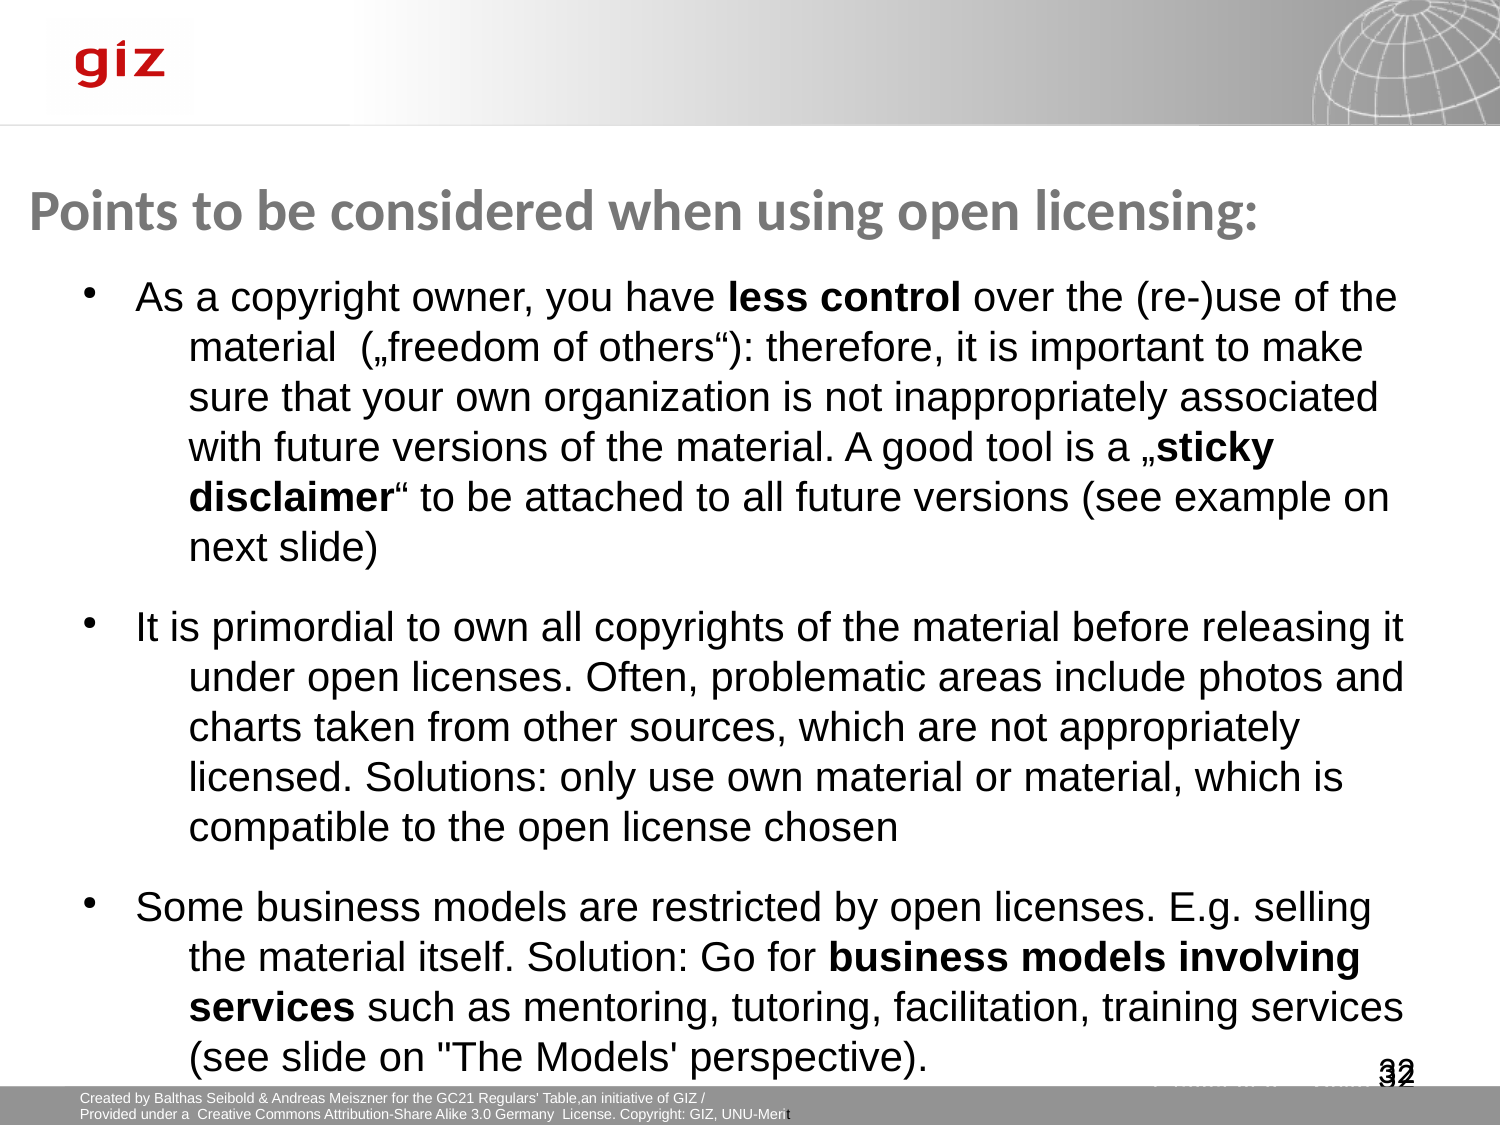

# Points to be considered when using open licensing:
As a copyright owner, you have less control over the (re-)use of the material („freedom of others“): therefore, it is important to make sure that your own organization is not inappropriately associated with future versions of the material. A good tool is a „sticky disclaimer“ to be attached to all future versions (see example on next slide)
It is primordial to own all copyrights of the material before releasing it under open licenses. Often, problematic areas include photos and charts taken from other sources, which are not appropriately licensed. Solutions: only use own material or material, which is compatible to the open license chosen
Some business models are restricted by open licenses. E.g. selling the material itself. Solution: Go for business models involving services such as mentoring, tutoring, facilitation, training services (see slide on "The Models' perspective).